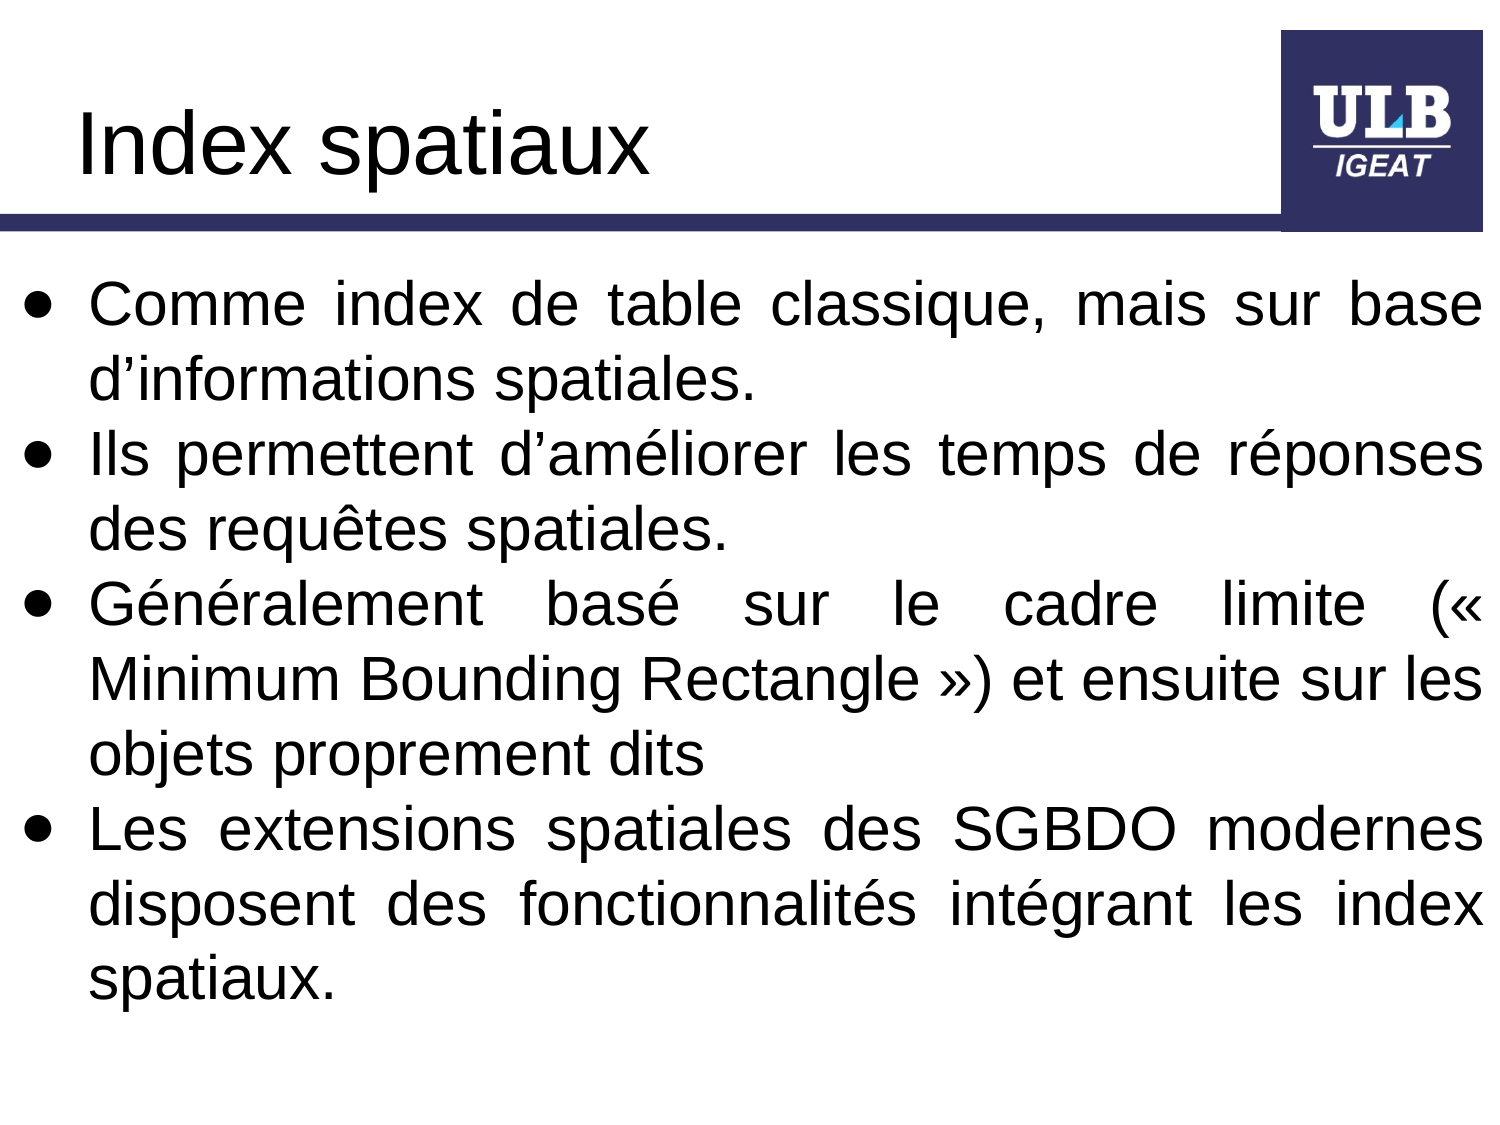

# Index spatiaux
Comme index de table classique, mais sur base d’informations spatiales.
Ils permettent d’améliorer les temps de réponses des requêtes spatiales.
Généralement basé sur le cadre limite (« Minimum Bounding Rectangle ») et ensuite sur les objets proprement dits
Les extensions spatiales des SGBDO modernes disposent des fonctionnalités intégrant les index spatiaux.